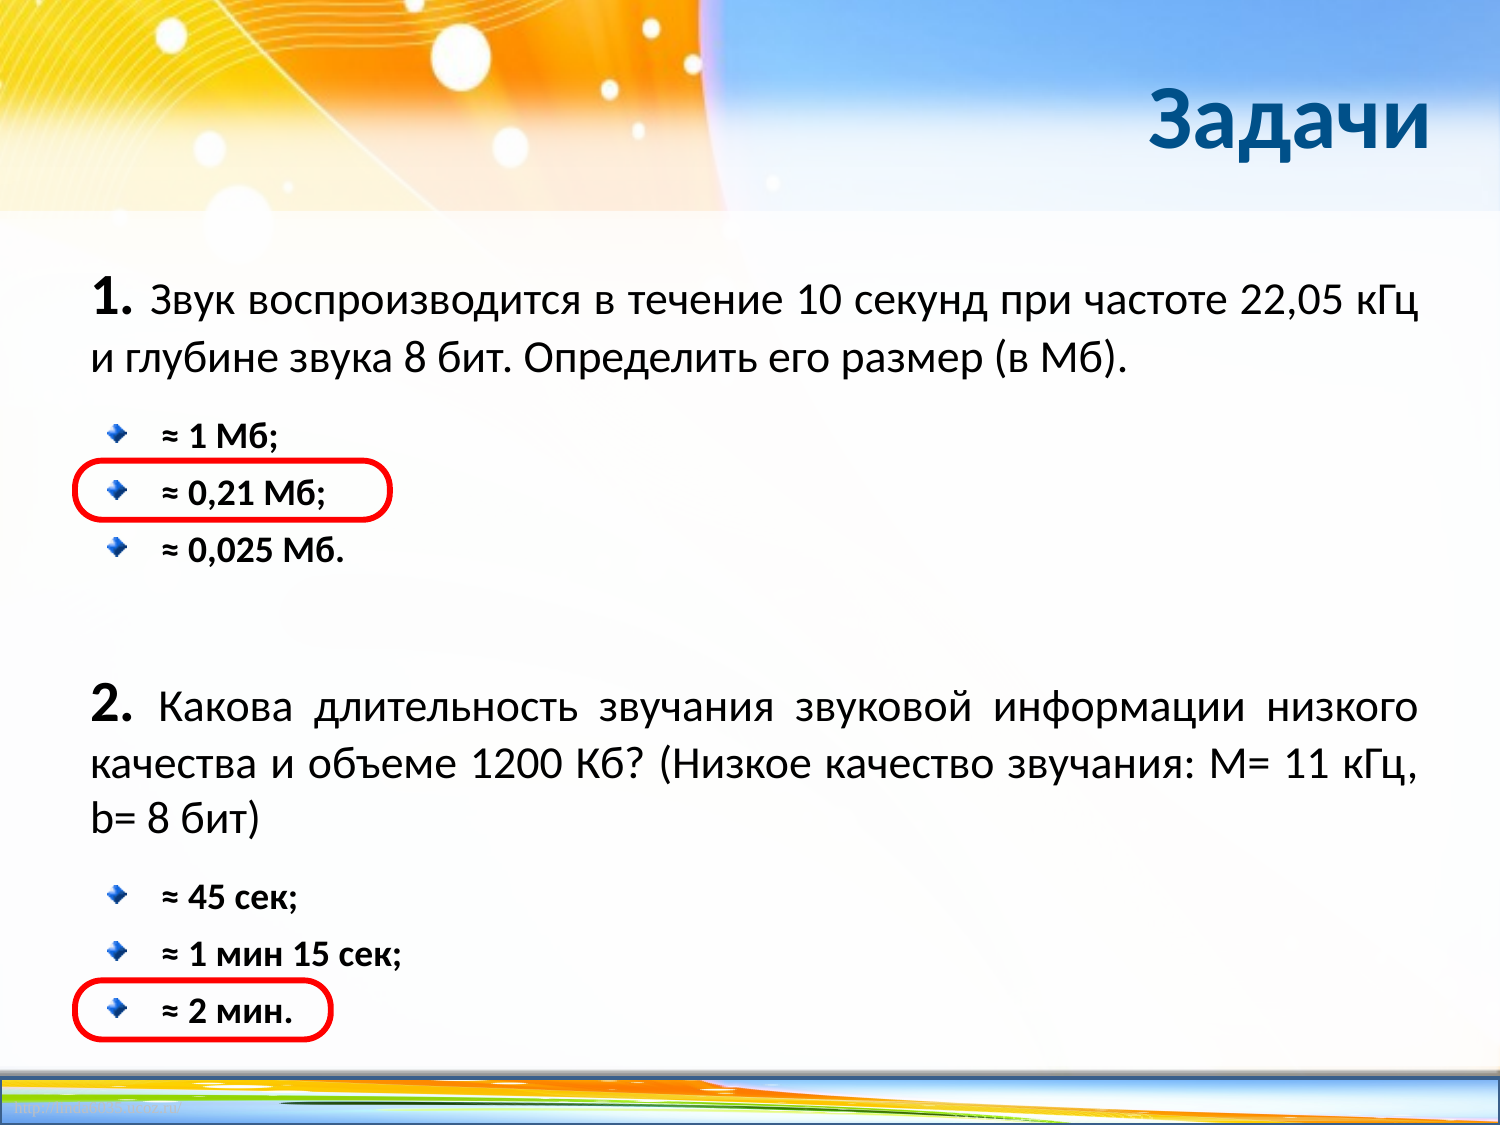

Задачи
# 1. Звук воспроизводится в течение 10 секунд при частоте 22,05 кГц и глубине звука 8 бит. Определить его размер (в Мб).
≈ 1 Мб;
≈ 0,21 Мб;
≈ 0,025 Мб.
2. Какова длительность звучания звуковой информации низкого качества и объеме 1200 Кб? (Низкое качество звучания: М= 11 кГц, b= 8 бит)
≈ 45 сек;
≈ 1 мин 15 сек;
≈ 2 мин.